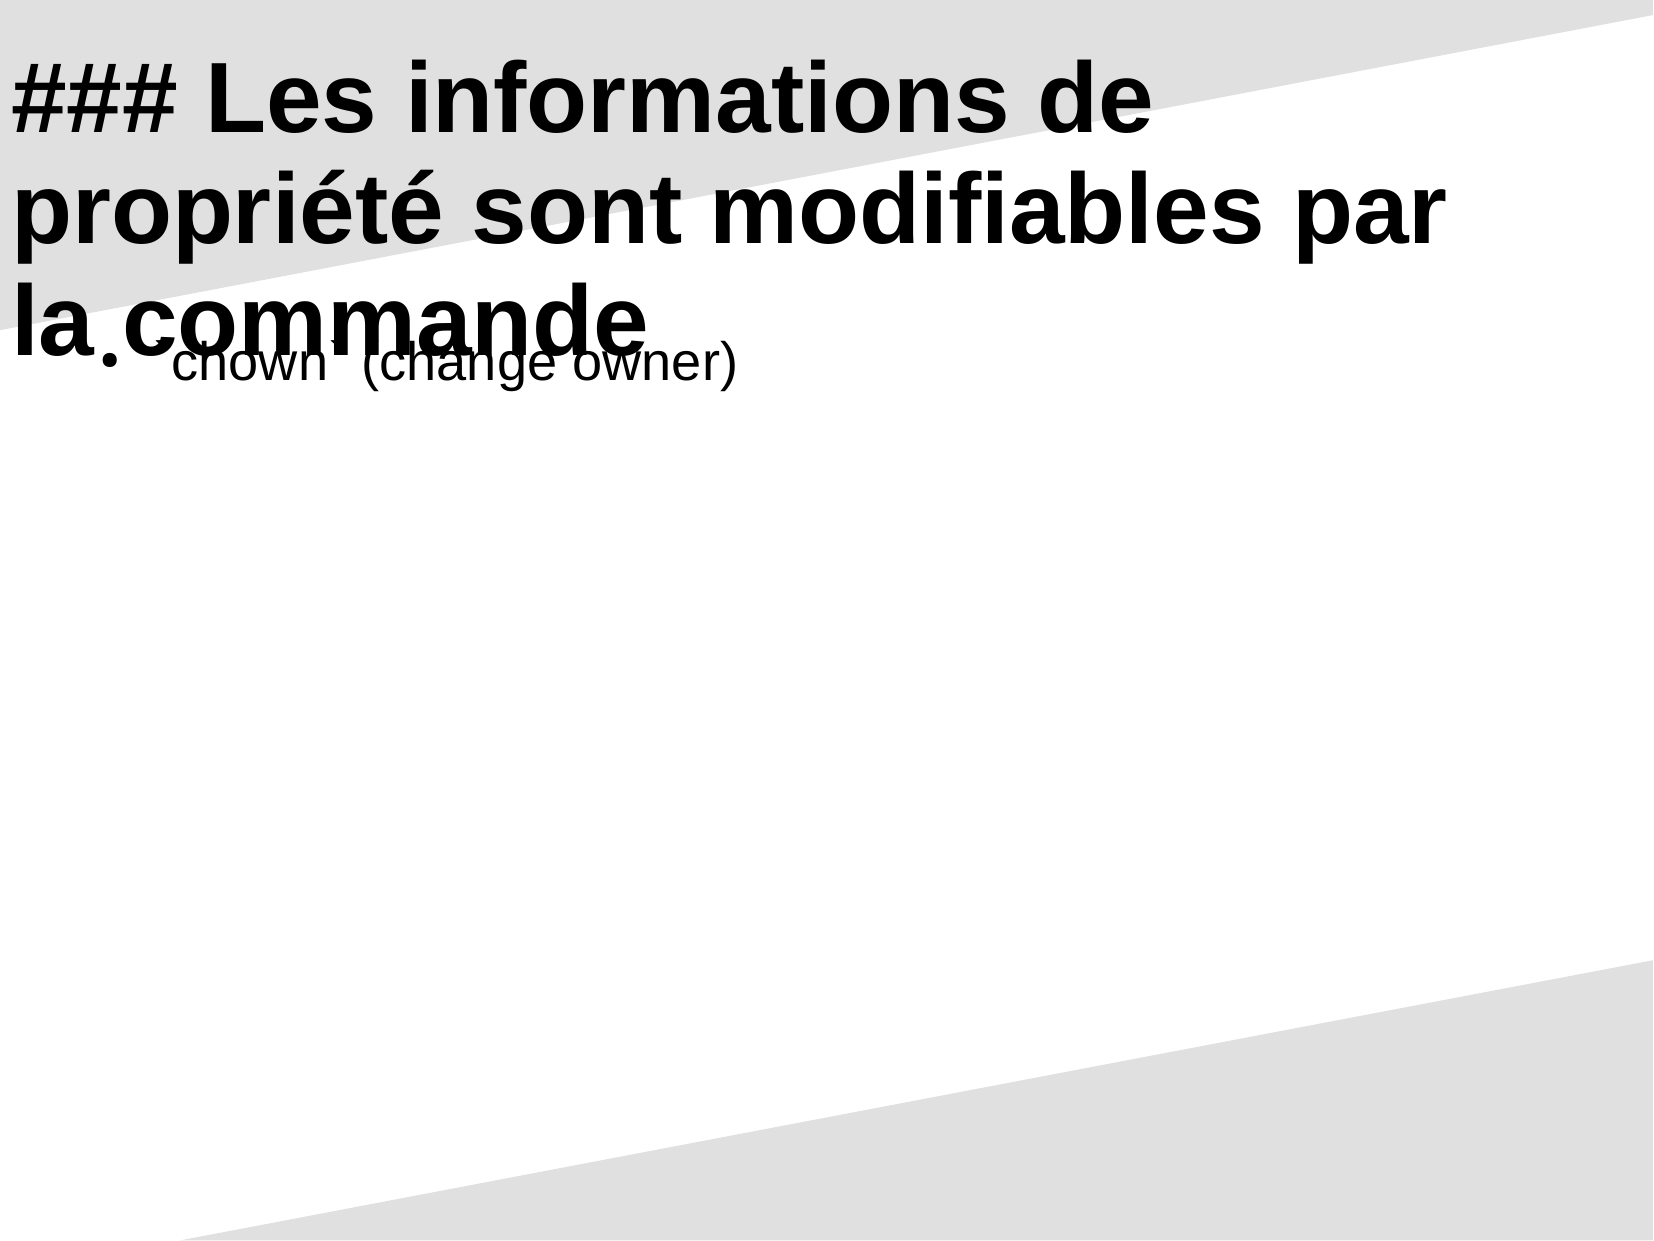

# ### Les informations de propriété sont modifiables par la commande
`chown` (change owner)